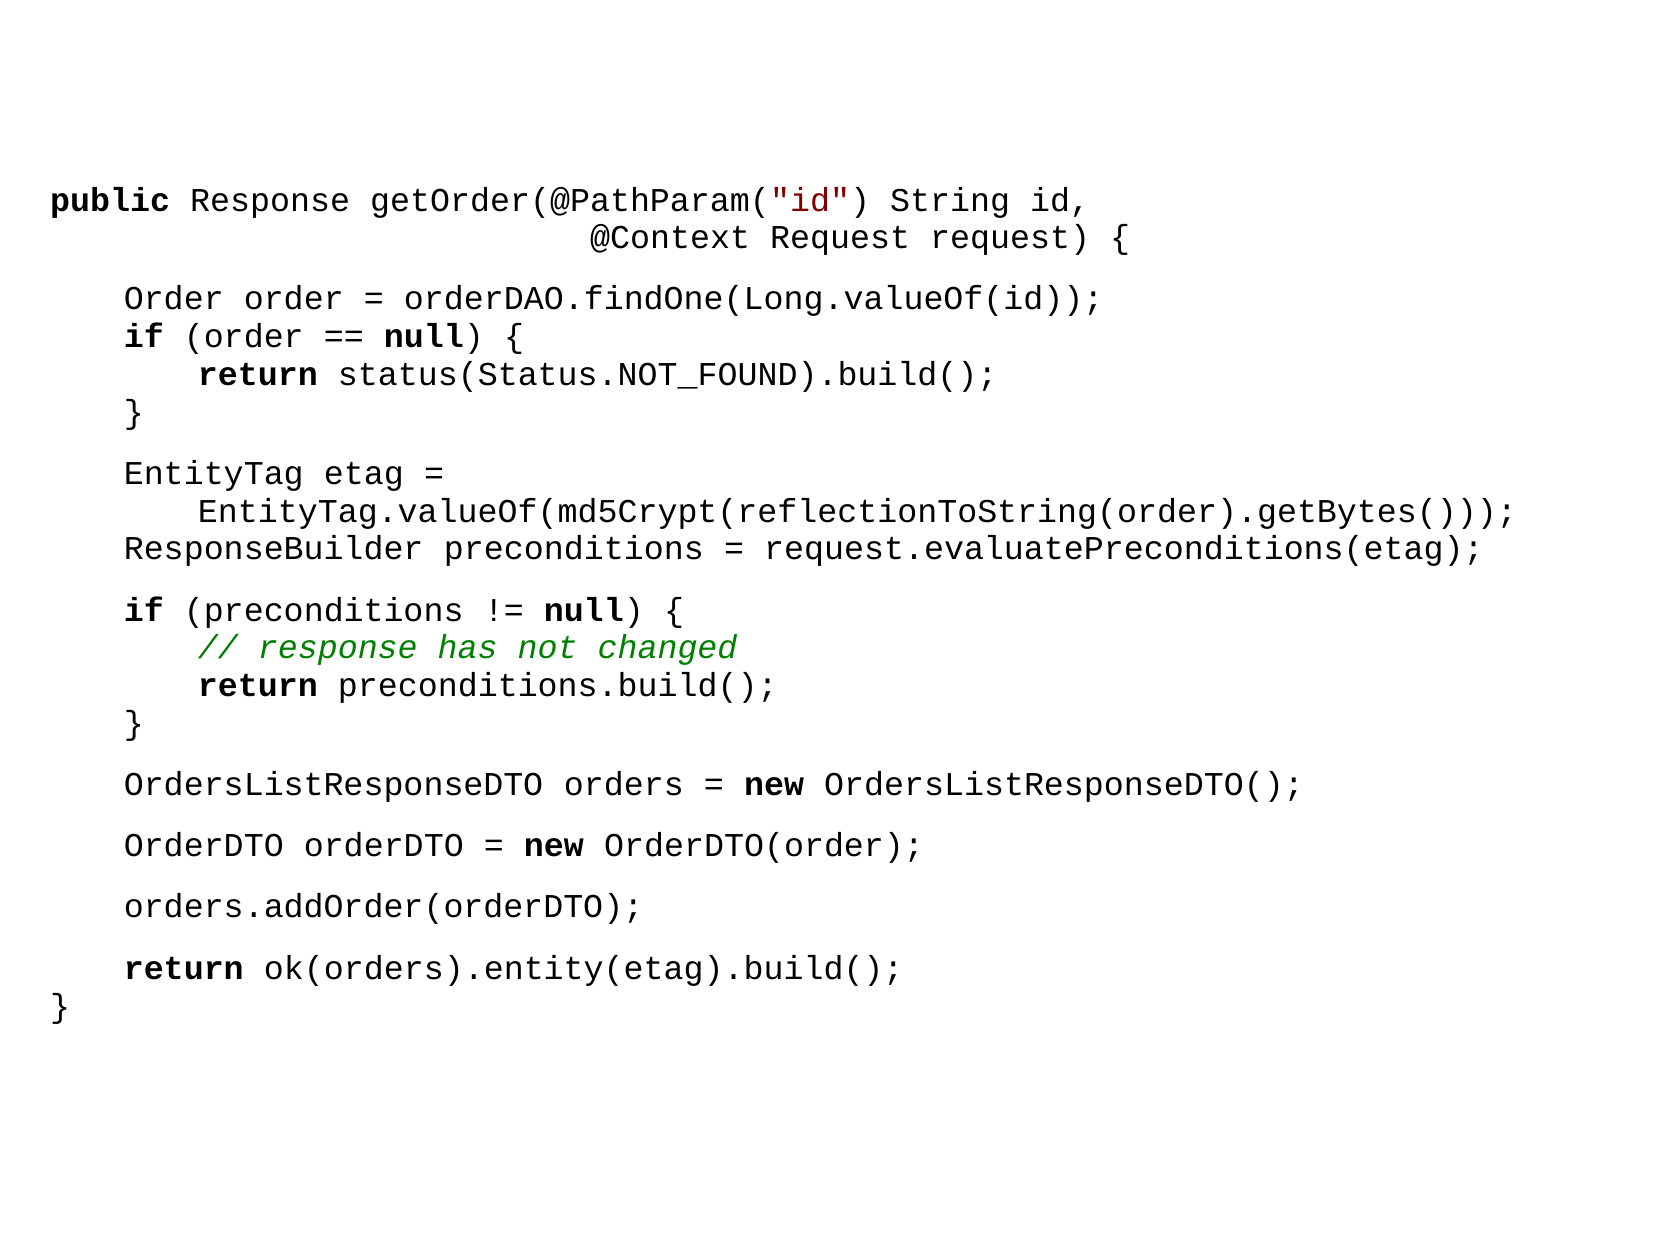

public Response getOrder(@PathParam("id") String id,
 @Context Request request) {
	Order order = orderDAO.findOne(Long.valueOf(id));
	if (order == null) {
		return status(Status.NOT_FOUND).build();
	}
	EntityTag etag =
		EntityTag.valueOf(md5Crypt(reflectionToString(order).getBytes()));
	ResponseBuilder preconditions = request.evaluatePreconditions(etag);
	if (preconditions != null) {
		// response has not changed
		return preconditions.build();
	}
	OrdersListResponseDTO orders = new OrdersListResponseDTO();
	OrderDTO orderDTO = new OrderDTO(order);
	orders.addOrder(orderDTO);
	return ok(orders).entity(etag).build();
}